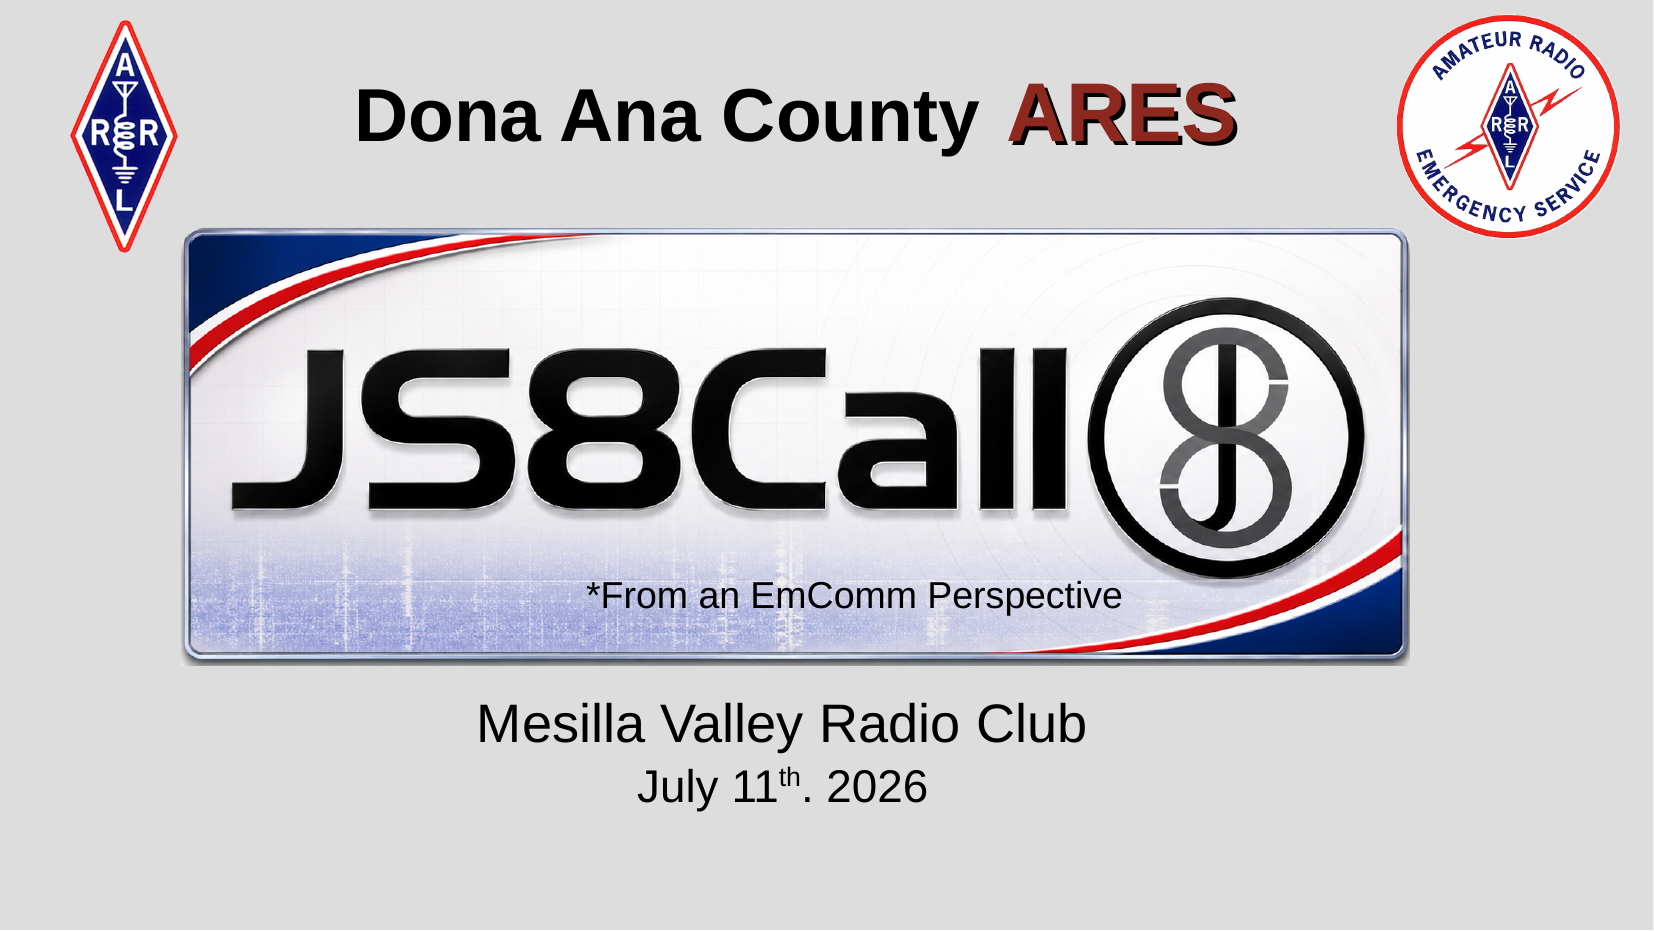

# Dona Ana County ARES
*From an EmComm Perspective
Mesilla Valley Radio Club
July 11th. 2026